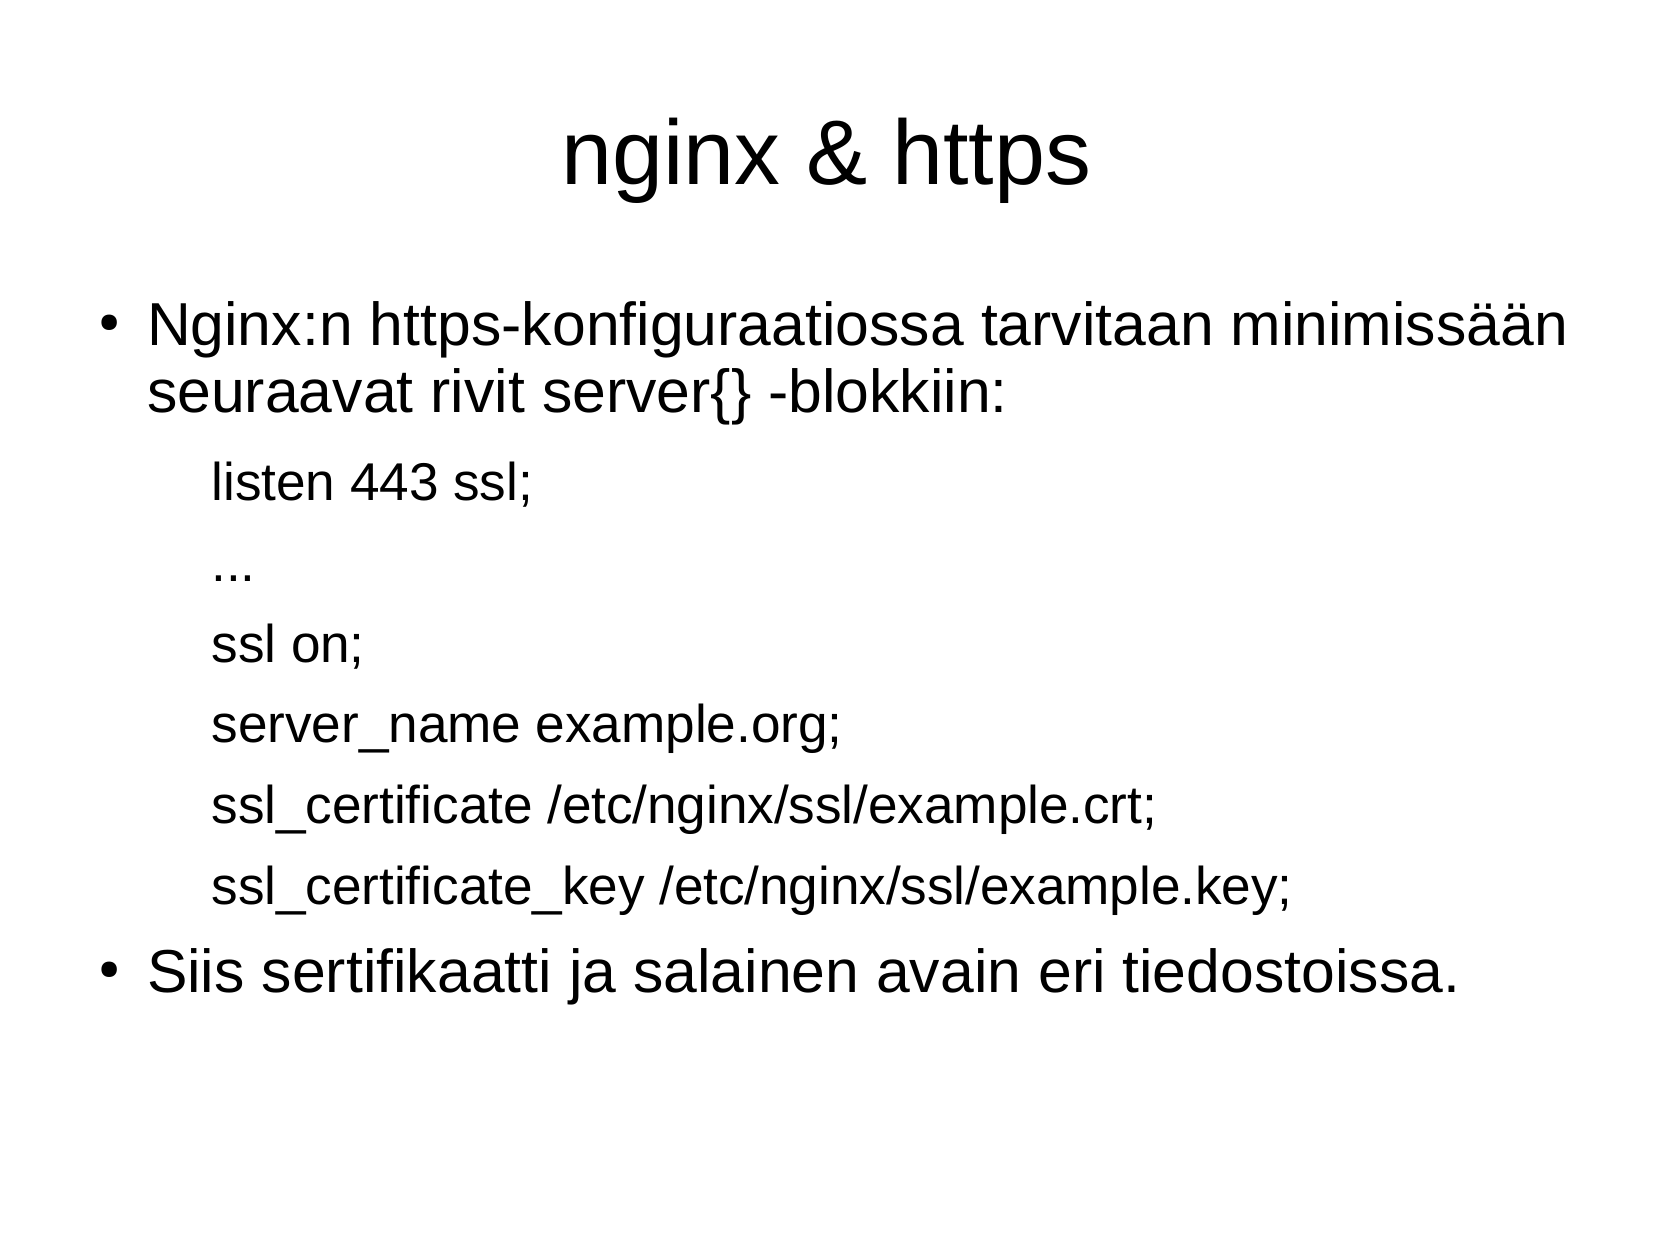

# nginx & https
Nginx:n https-konfiguraatiossa tarvitaan minimissään seuraavat rivit server{} -blokkiin:
listen 443 ssl;
...
ssl on;
server_name example.org;
ssl_certificate /etc/nginx/ssl/example.crt;
ssl_certificate_key /etc/nginx/ssl/example.key;
Siis sertifikaatti ja salainen avain eri tiedostoissa.